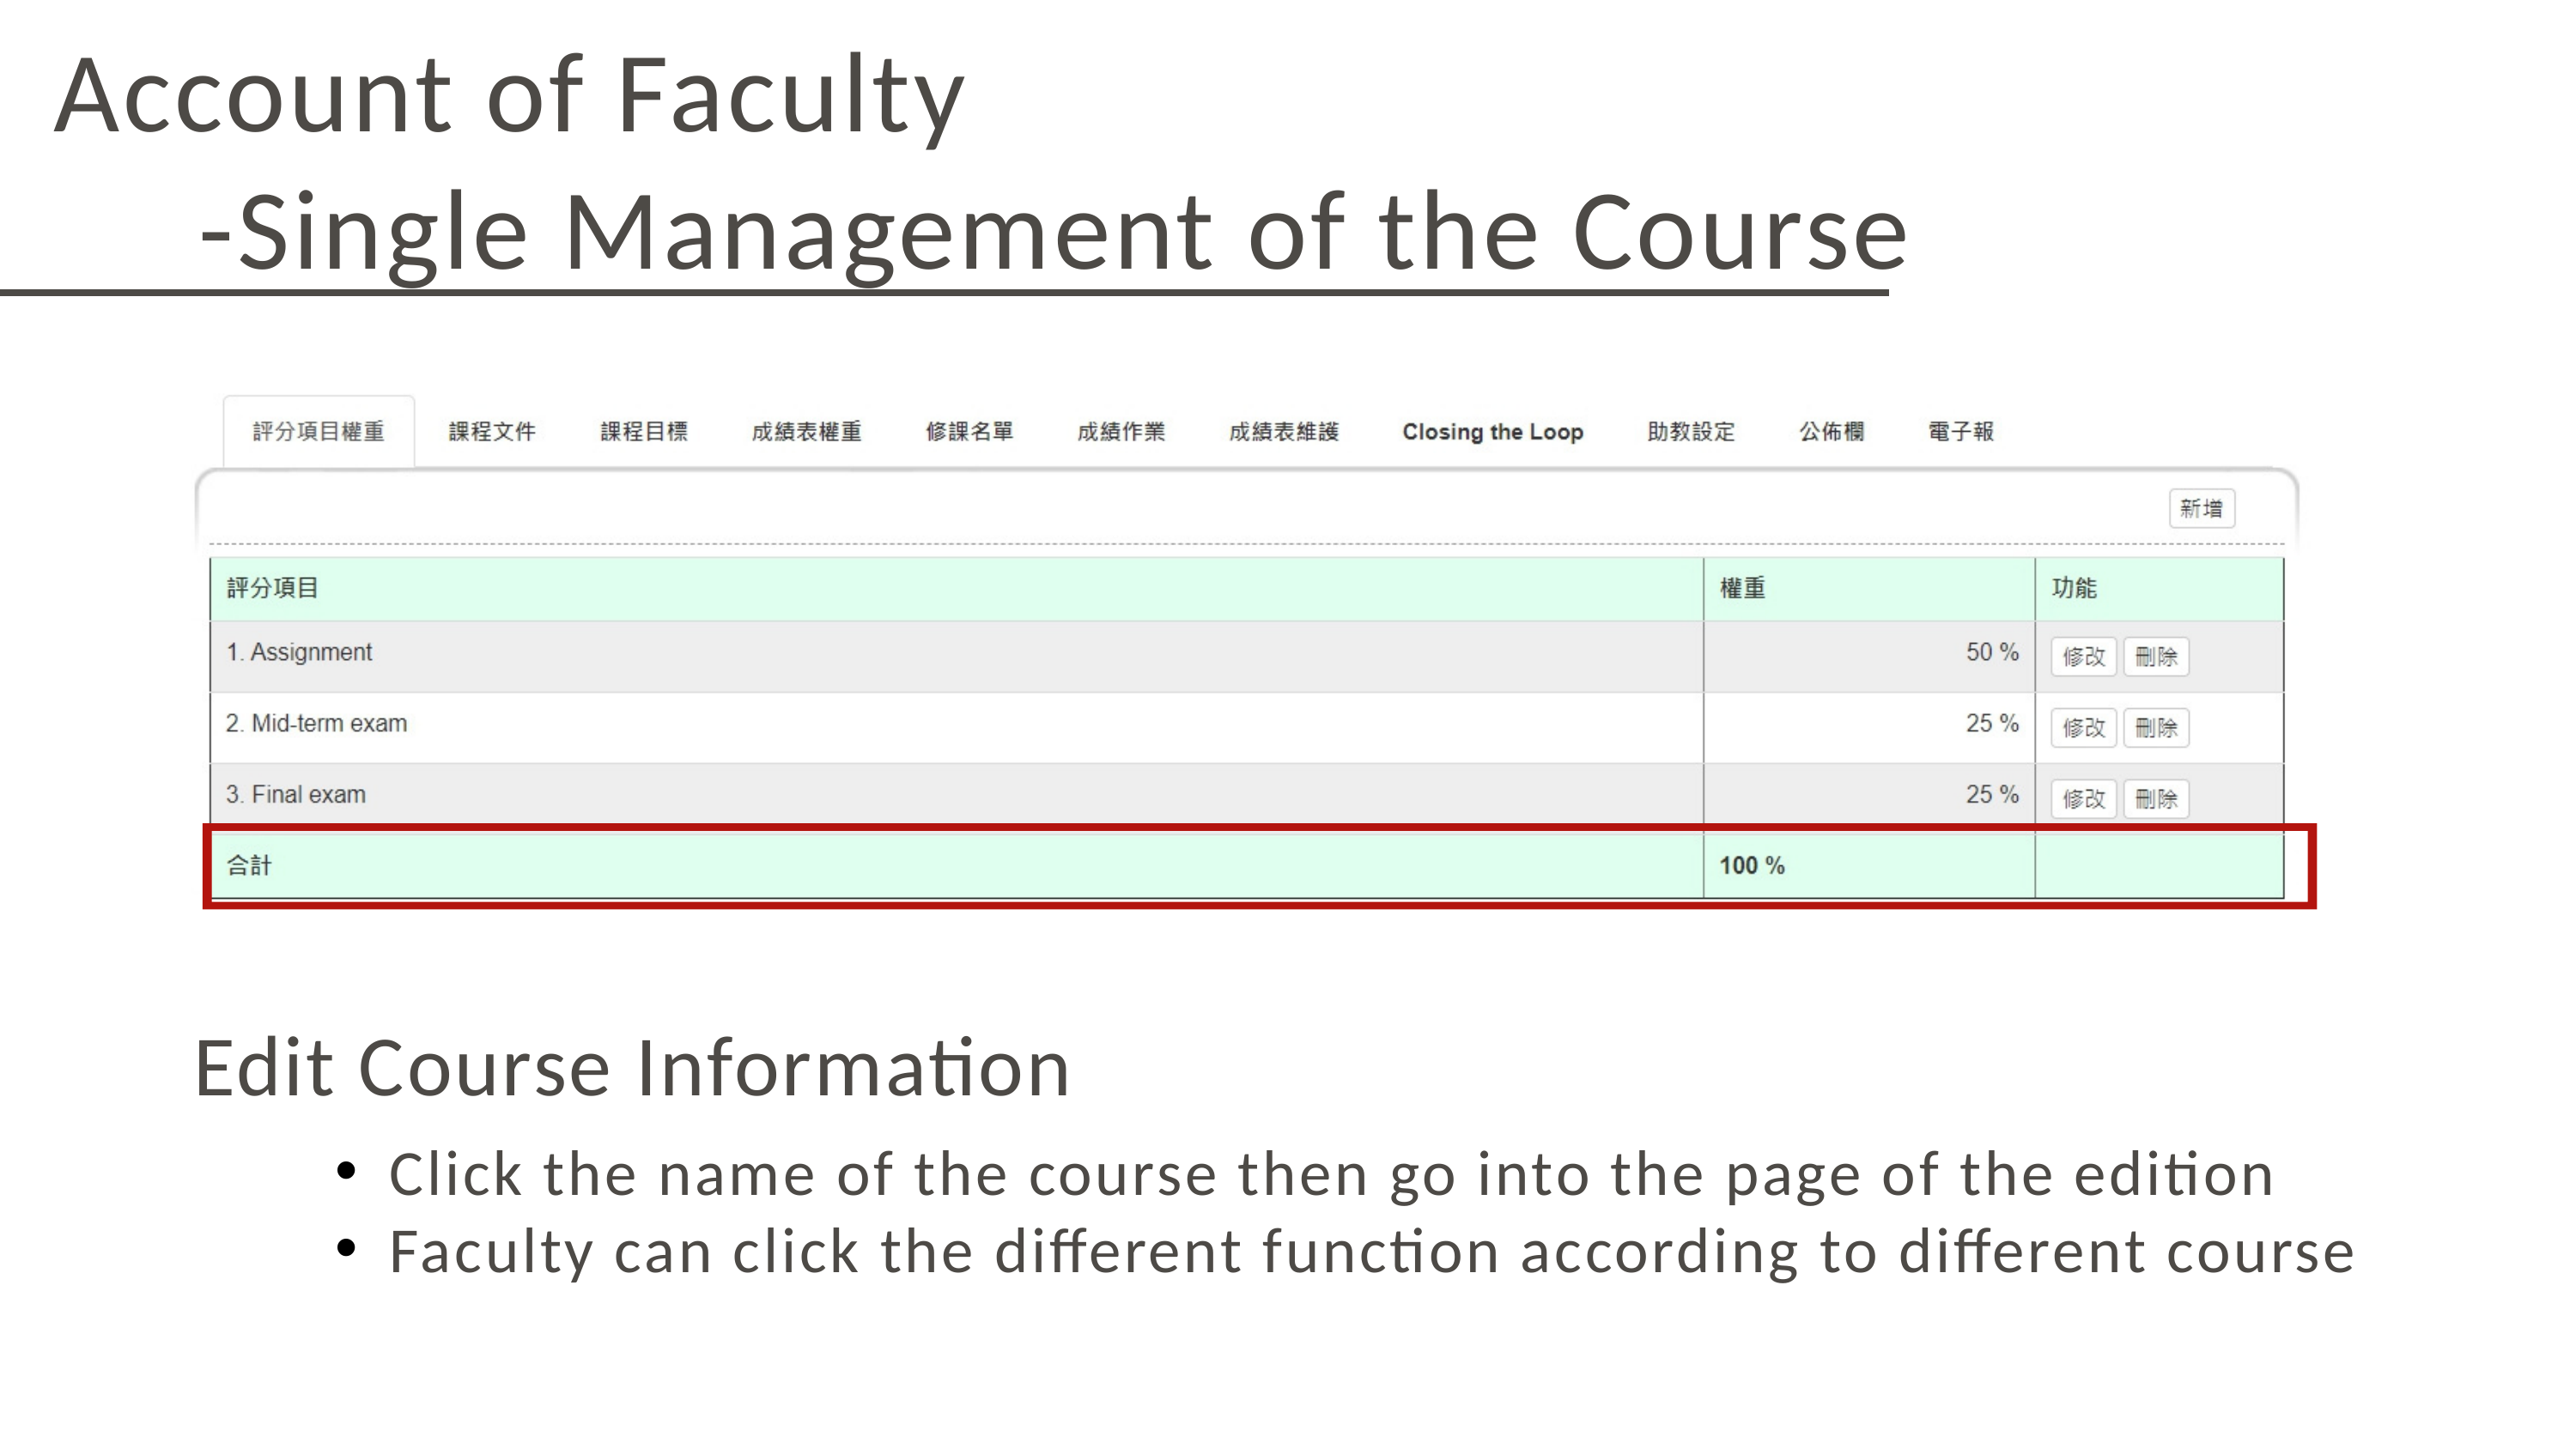

Account of Faculty
　-Single Management of the Course
Edit Course Information
Click the name of the course then go into the page of the edition
Faculty can click the different function according to different course